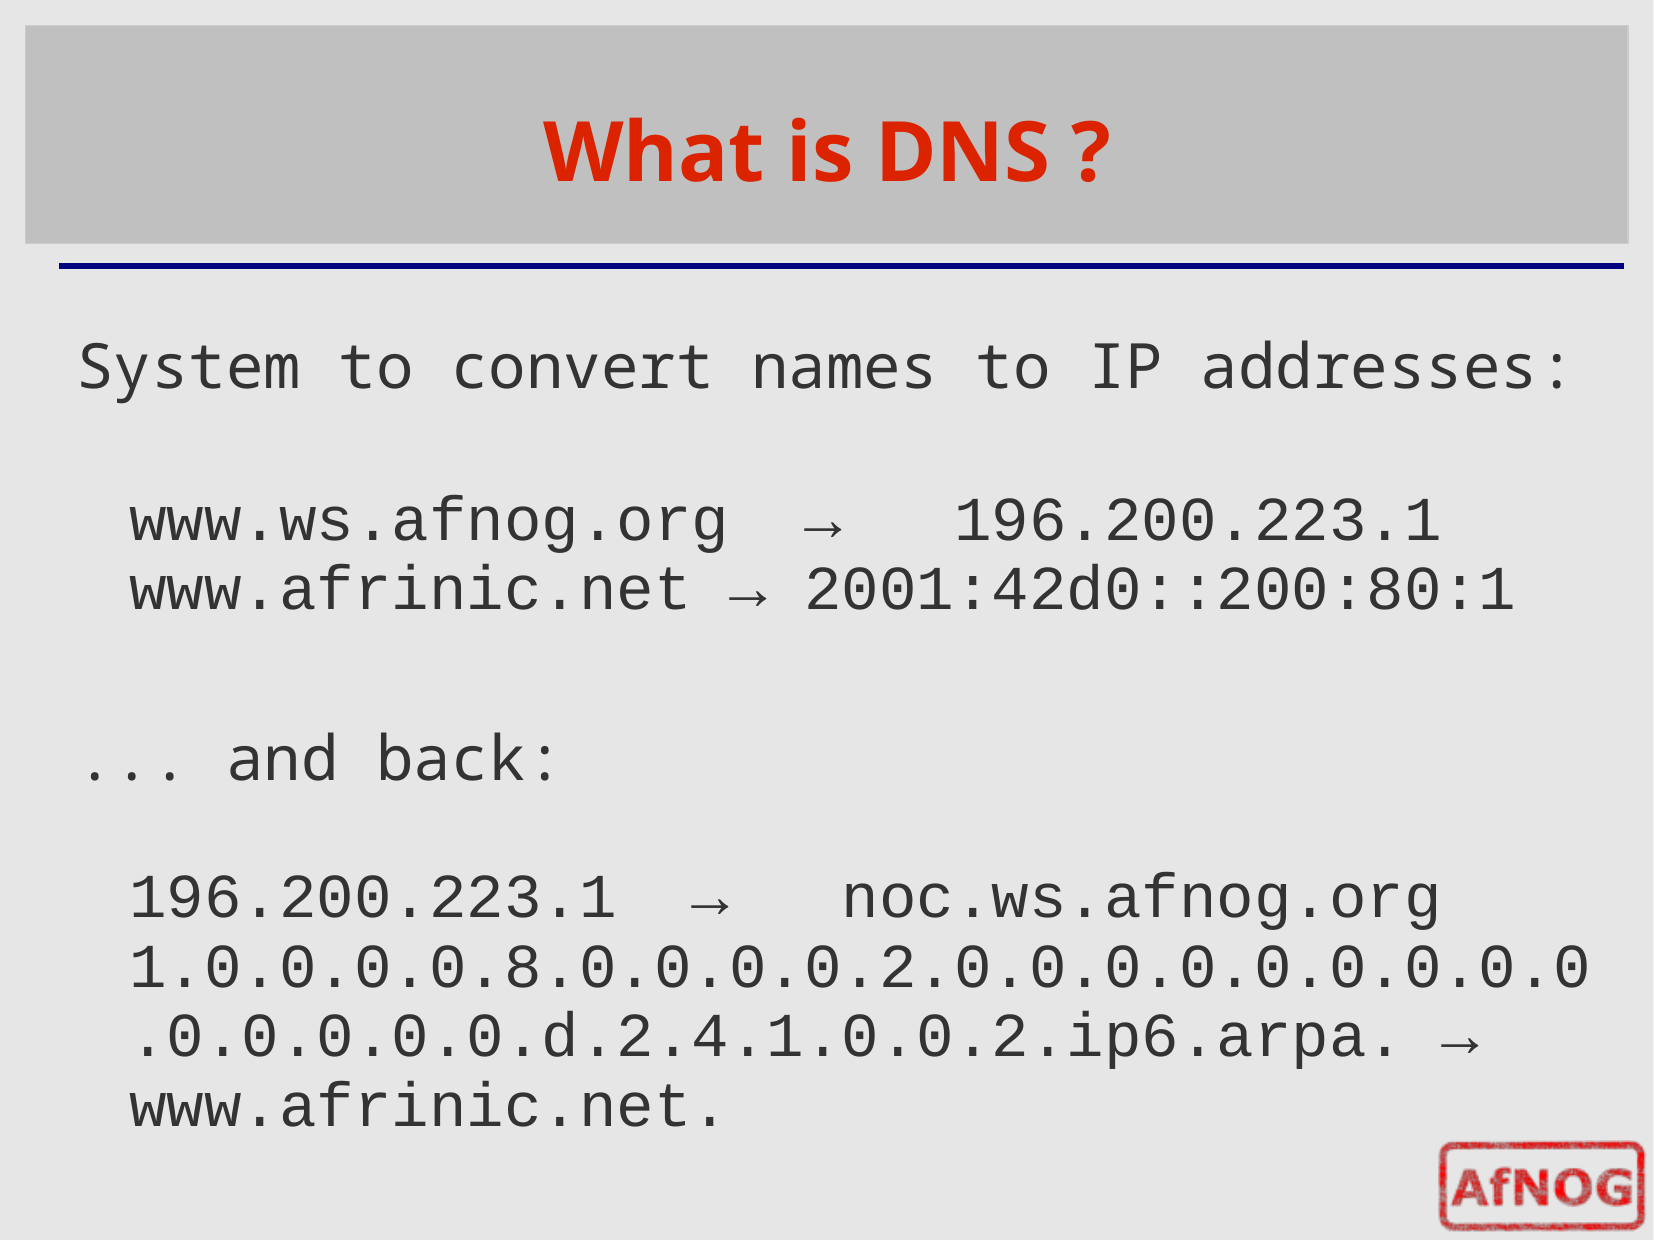

# What is DNS ?
System to convert names to IP addresses:
www.ws.afnog.org → 196.200.223.1
www.afrinic.net → 2001:42d0::200:80:1
... and back:
196.200.223.1 → noc.ws.afnog.org
1.0.0.0.0.8.0.0.0.0.2.0.0.0.0.0.0.0.0.0.0.0.0.0.0.d.2.4.1.0.0.2.ip6.arpa. → www.afrinic.net.